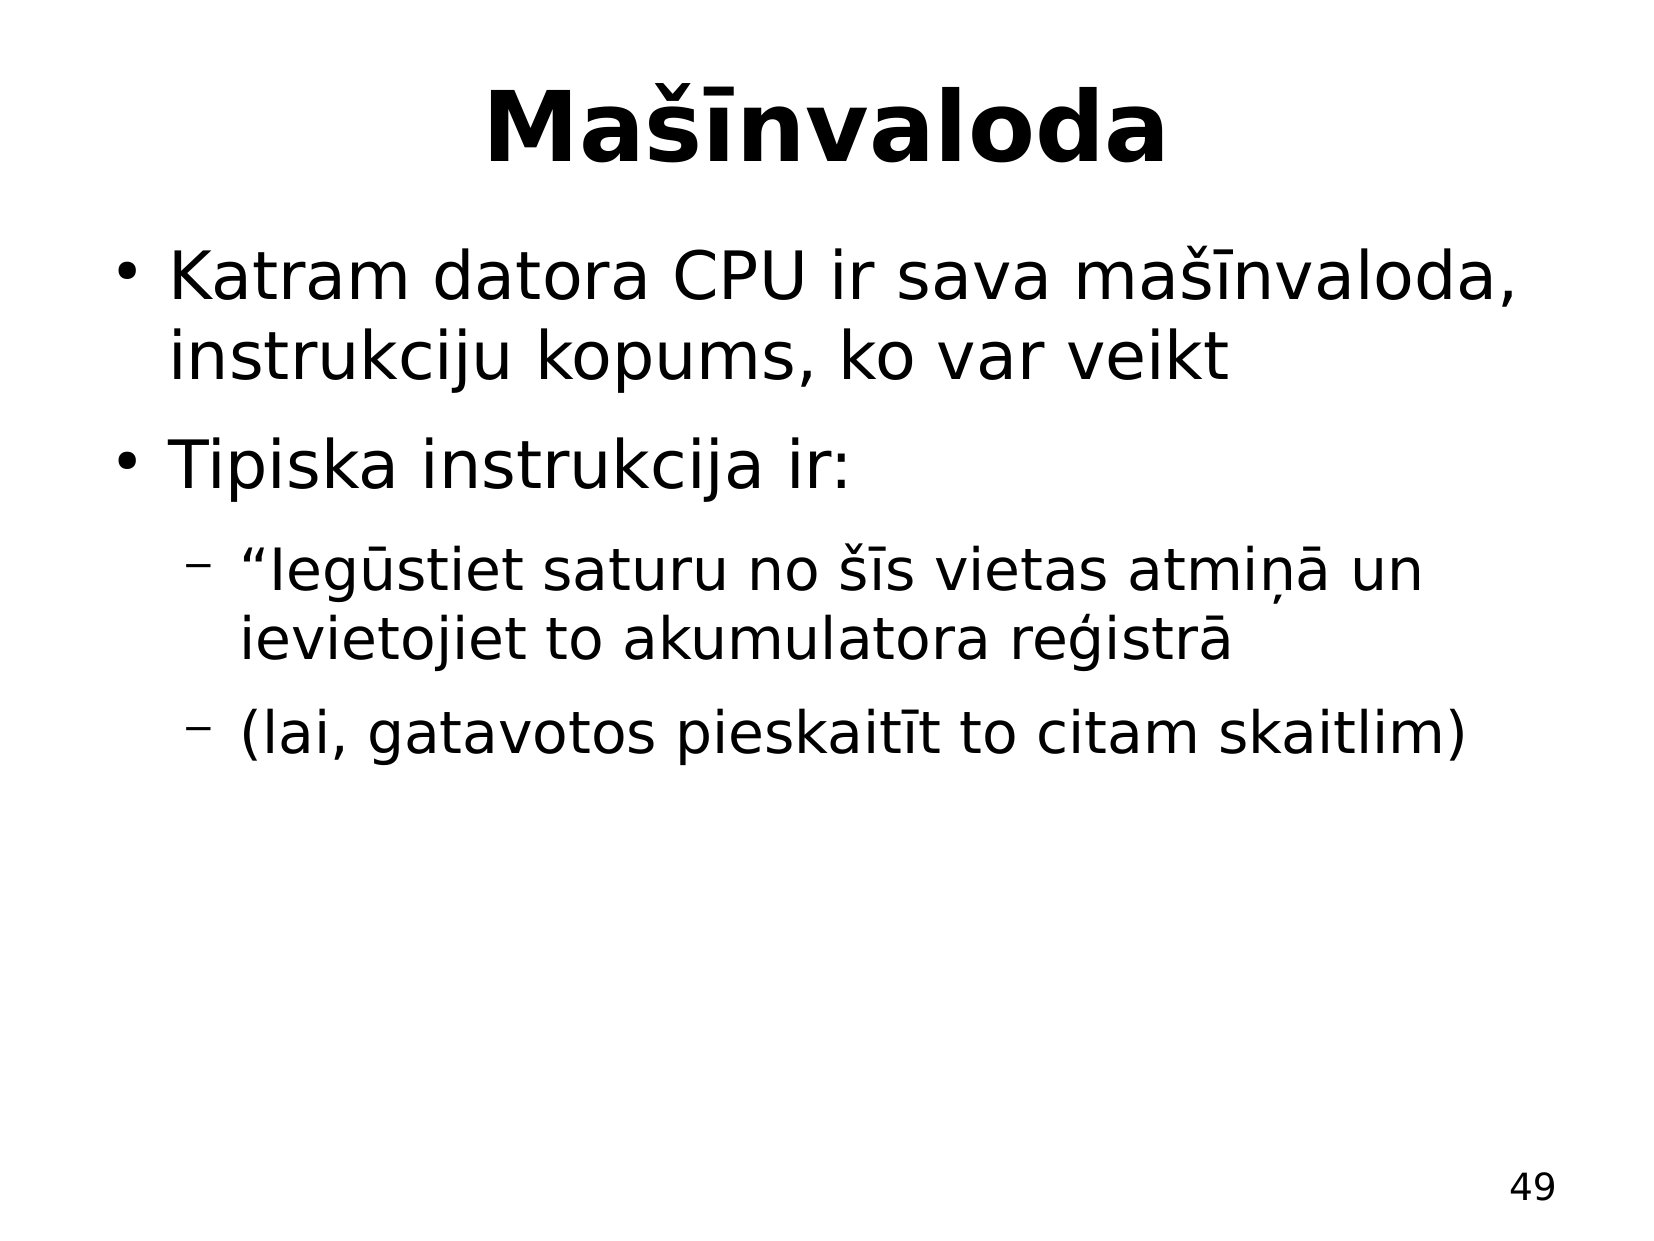

# Mašīnvaloda
Katram datora CPU ir sava mašīnvaloda, instrukciju kopums, ko var veikt
Tipiska instrukcija ir:
“Iegūstiet saturu no šīs vietas atmiņā un ievietojiet to akumulatora reģistrā
(lai, gatavotos pieskaitīt to citam skaitlim)